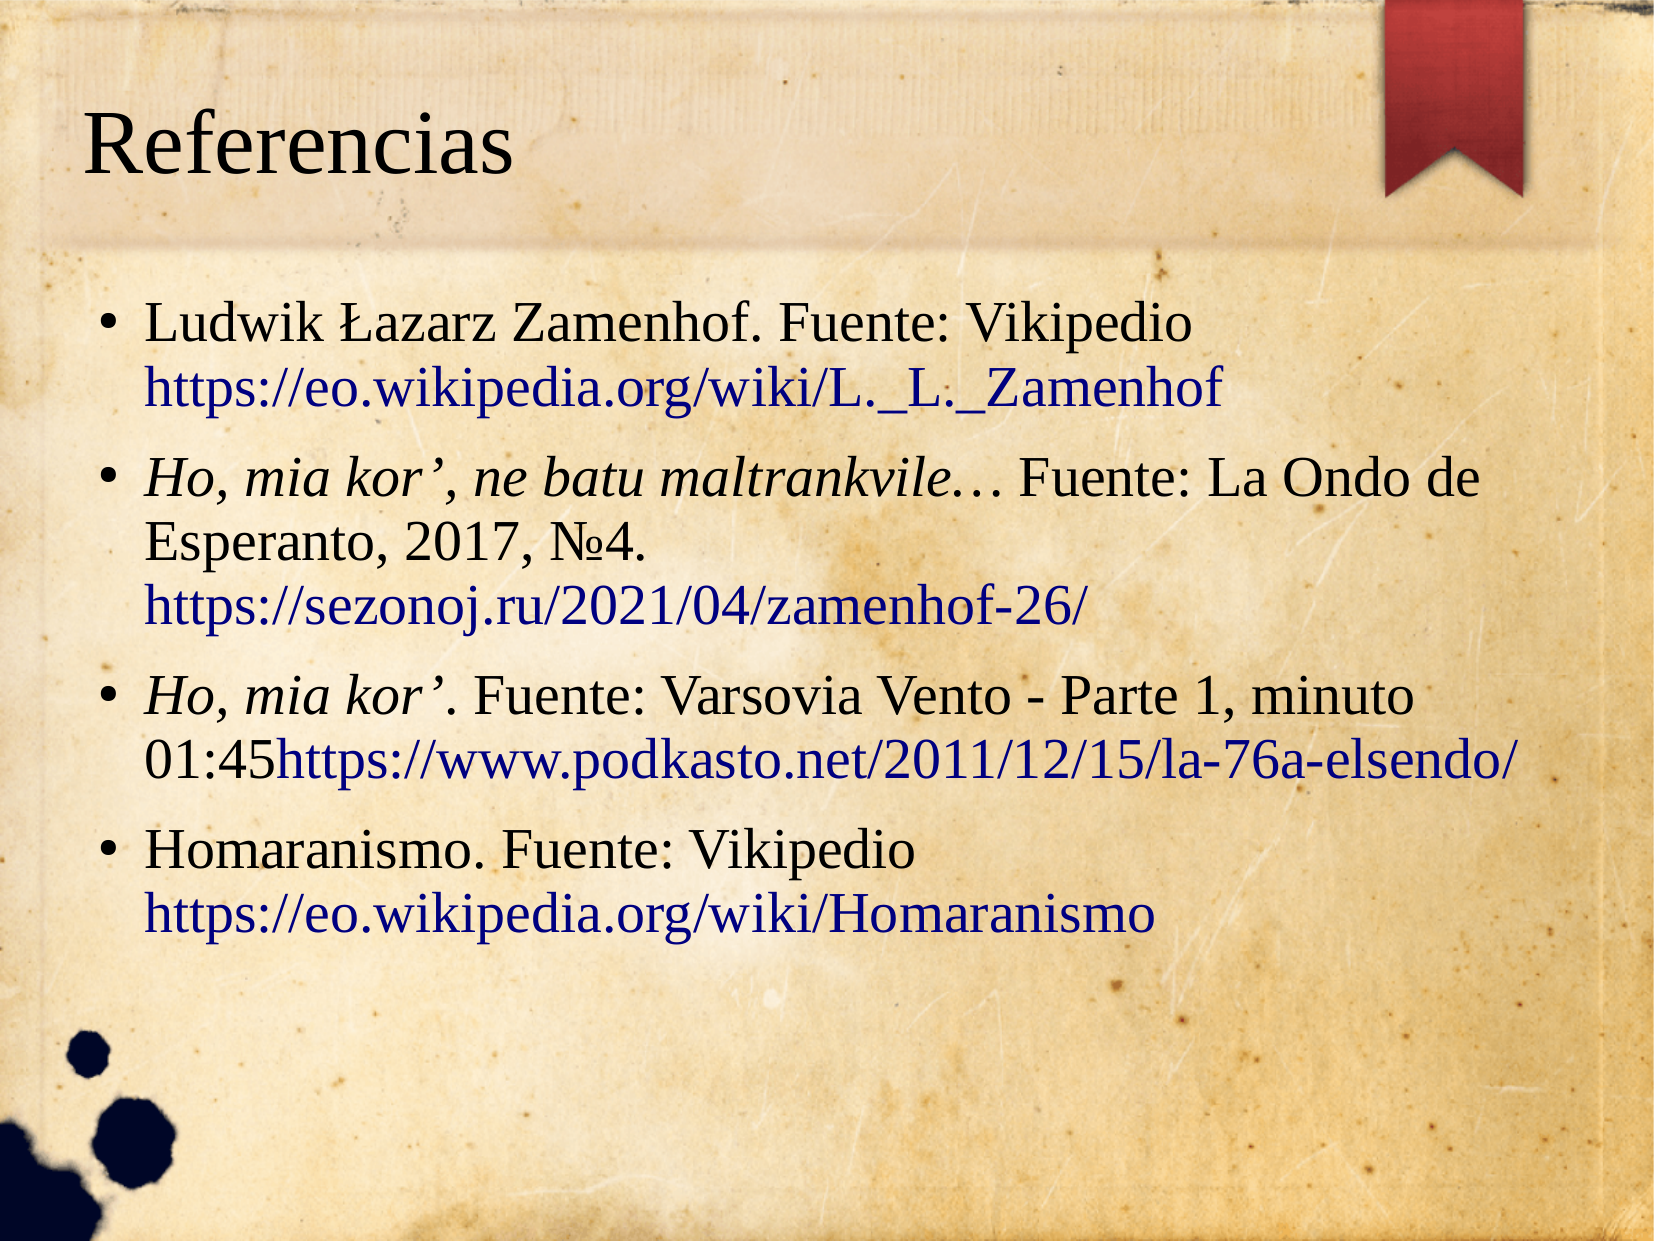

# Referencias
Ludwik Łazarz Zamenhof. Fuente: Vikipedio https://eo.wikipedia.org/wiki/L._L._Zamenhof
Ho, mia kor’, ne batu maltrankvile… Fuente: La Ondo de Esperanto, 2017, №4. https://sezonoj.ru/2021/04/zamenhof-26/
Ho, mia kor’. Fuente: Varsovia Vento - Parte 1, minuto 01:45https://www.podkasto.net/2011/12/15/la-76a-elsendo/
Homaranismo. Fuente: Vikipediohttps://eo.wikipedia.org/wiki/Homaranismo